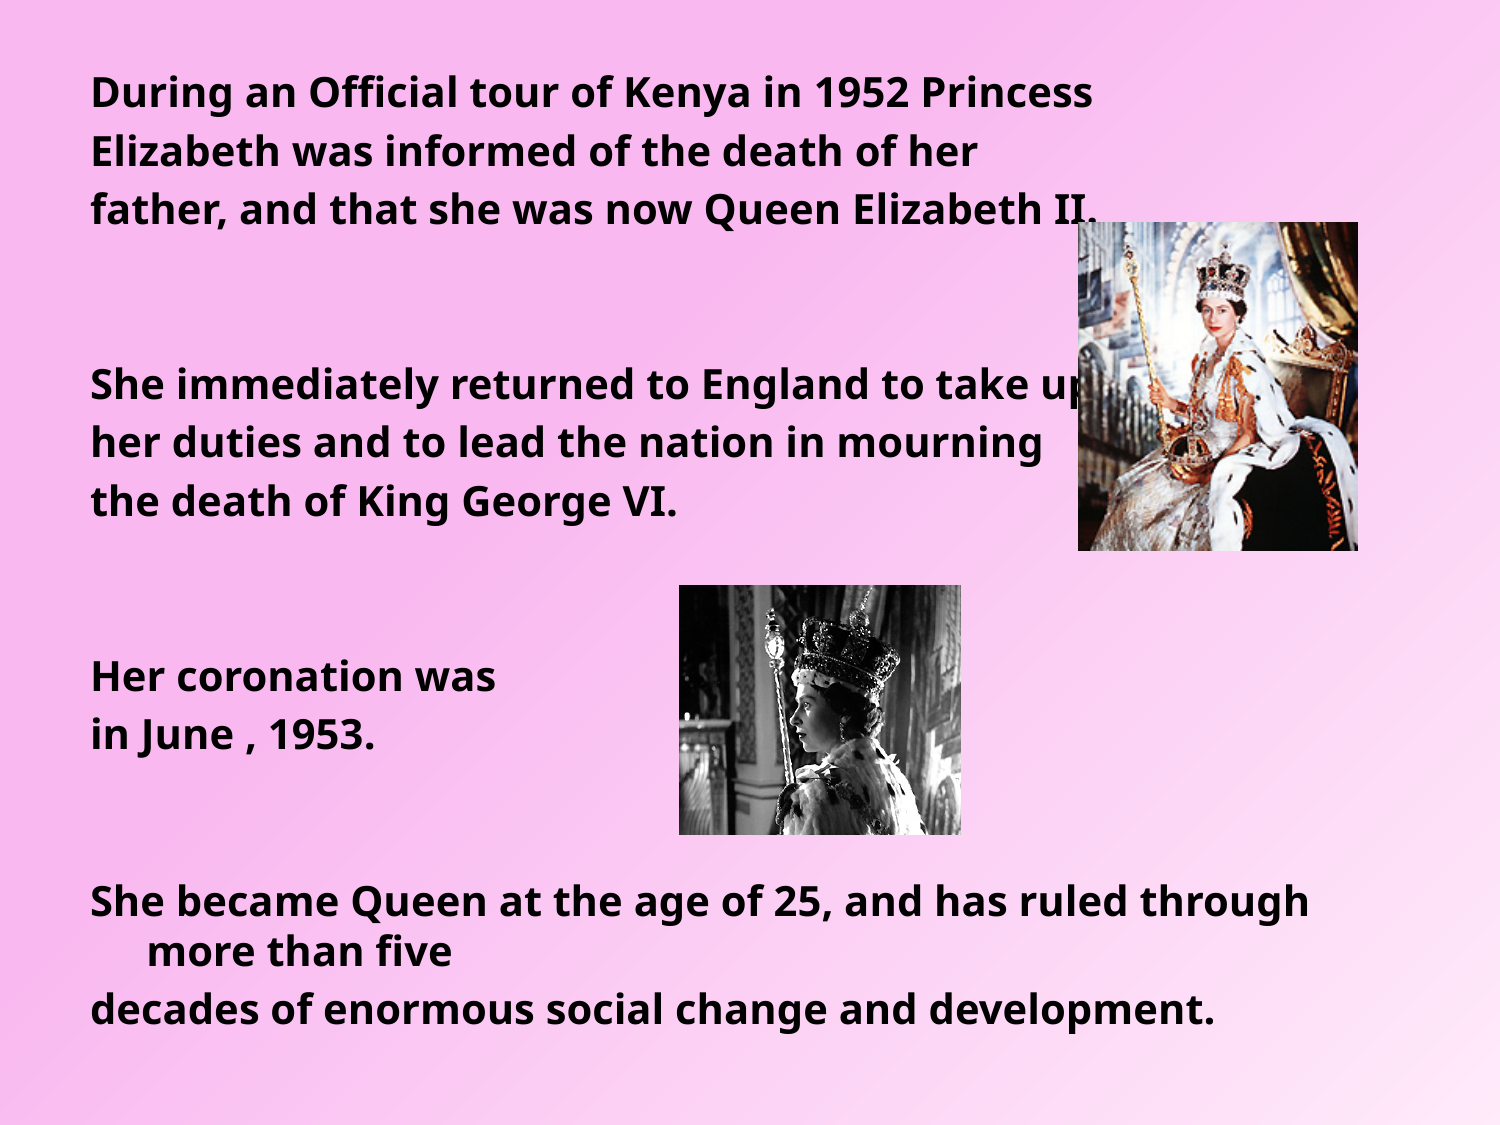

# During an Official tour of Kenya in 1952 Princess
Elizabeth was informed of the death of her
father, and that she was now Queen Elizabeth II.
She immediately returned to England to take up
her duties and to lead the nation in mourning
the death of King George VI.
Her coronation was
in June , 1953.
She became Queen at the age of 25, and has ruled through more than five
decades of enormous social change and development.